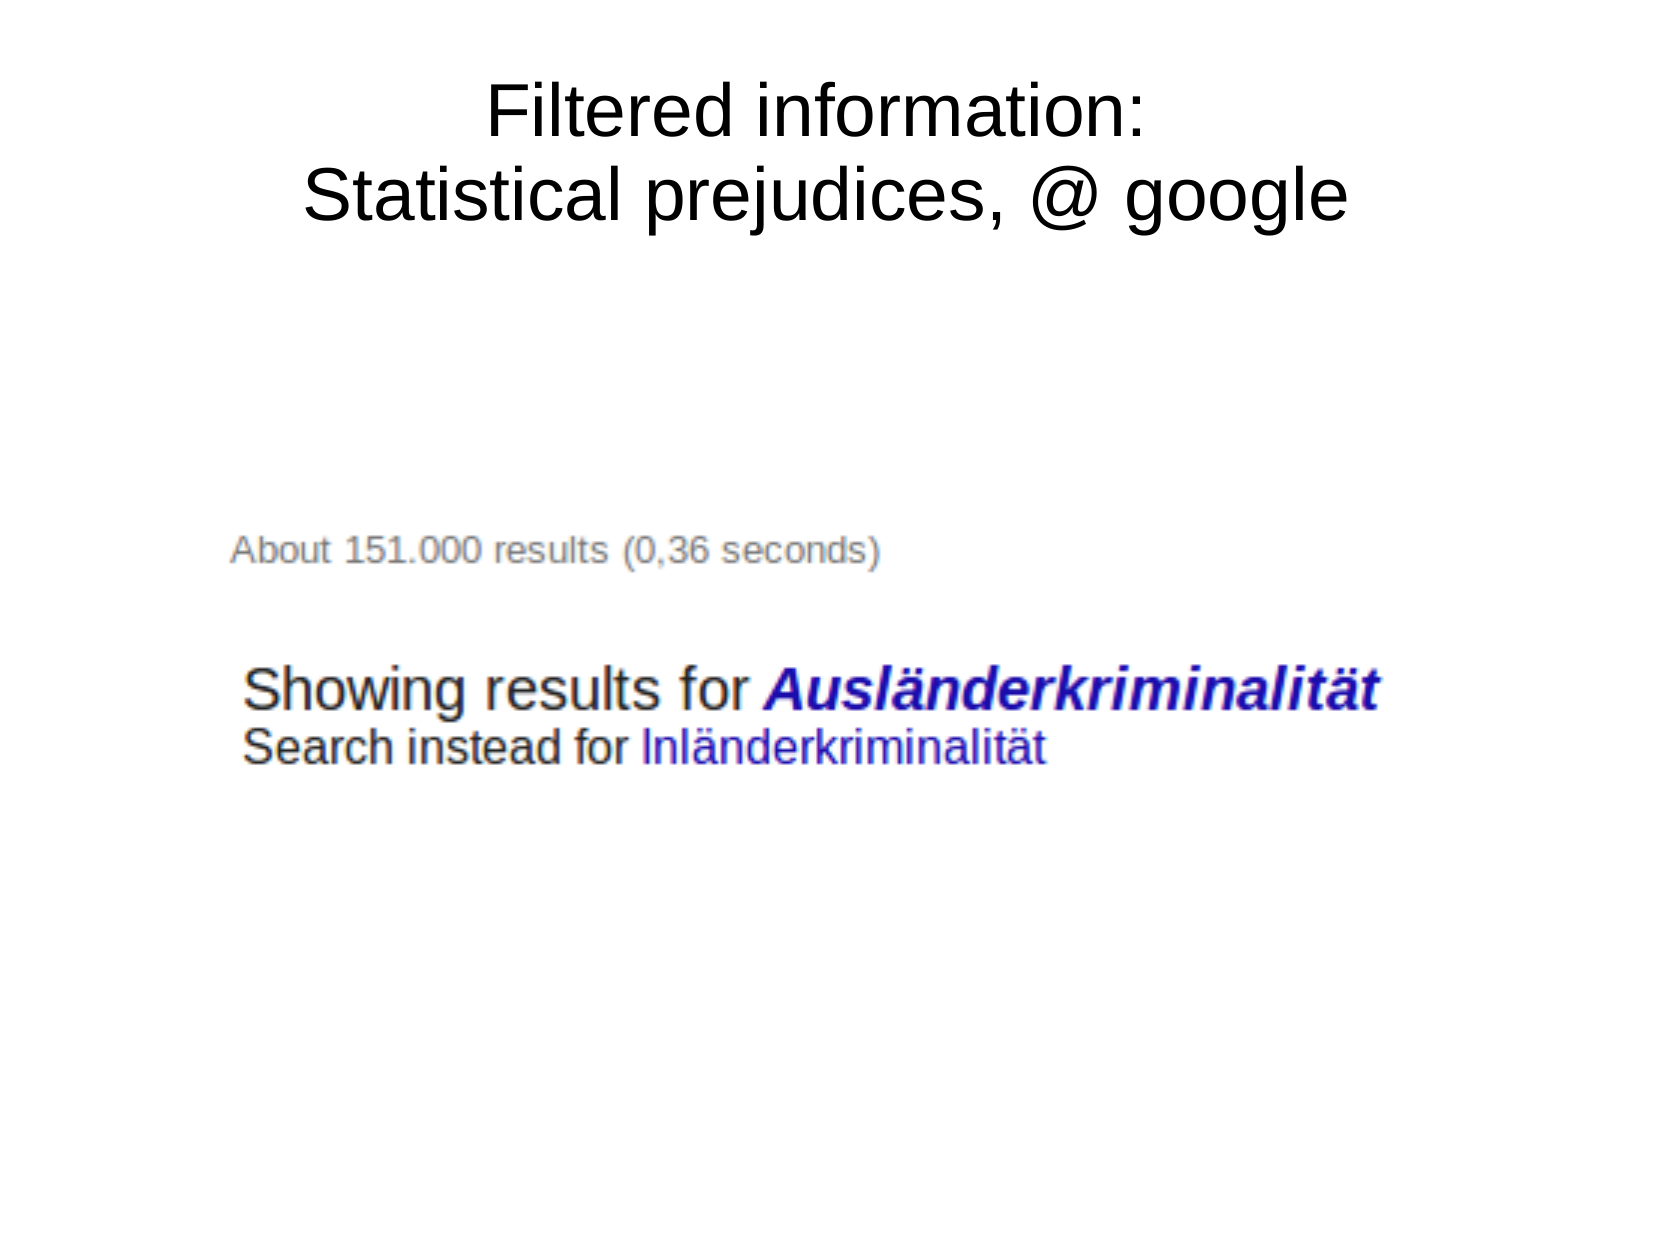

# Filtered information: Statistical prejudices, @ google